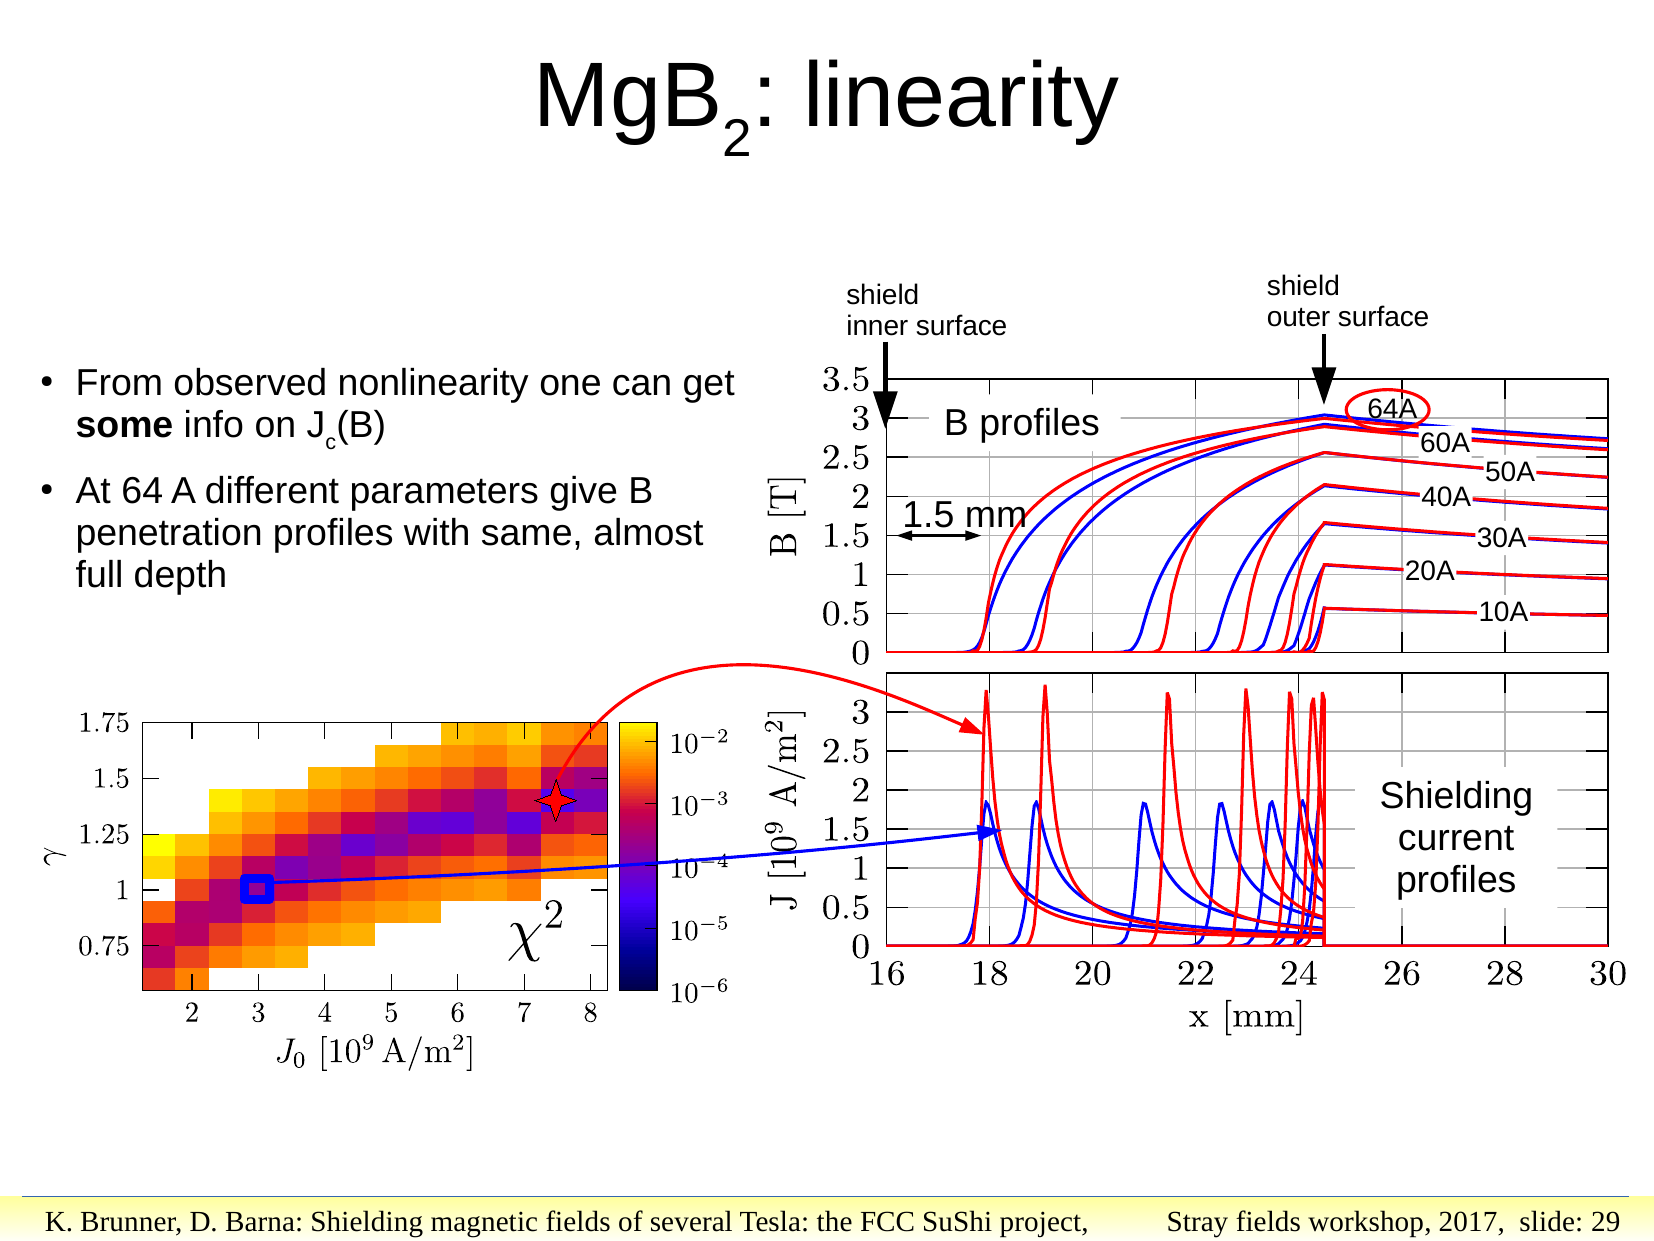

# MgB2: linearity
shield
outer surface
shield
inner surface
From observed nonlinearity one can get some info on Jc(B)
At 64 A different parameters give B penetration profiles with same, almost
full depth
64A
B profiles
60A
50A
40A
30A
 1.5 mm
20A
10A
Shielding current profiles